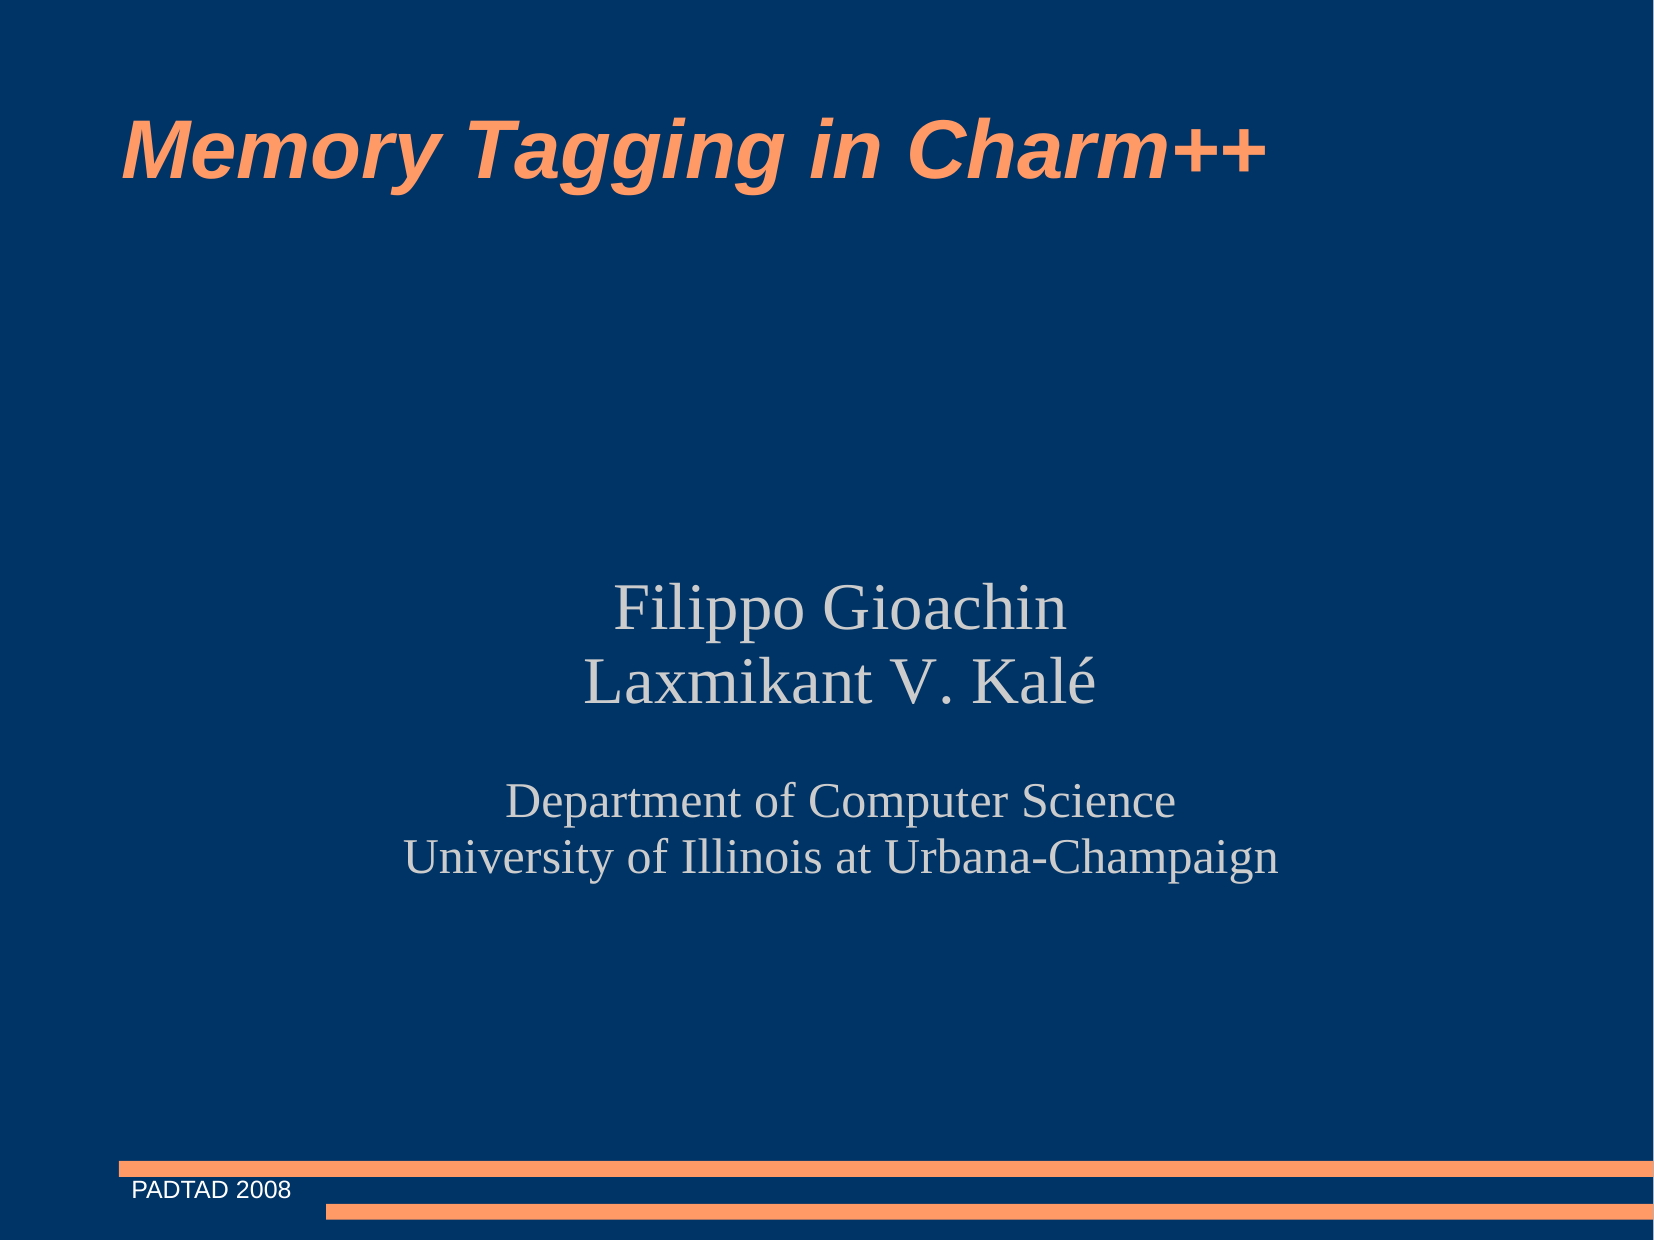

# Memory Tagging in Charm++
Filippo Gioachin
Laxmikant V. Kalé
Department of Computer Science
University of Illinois at Urbana-Champaign